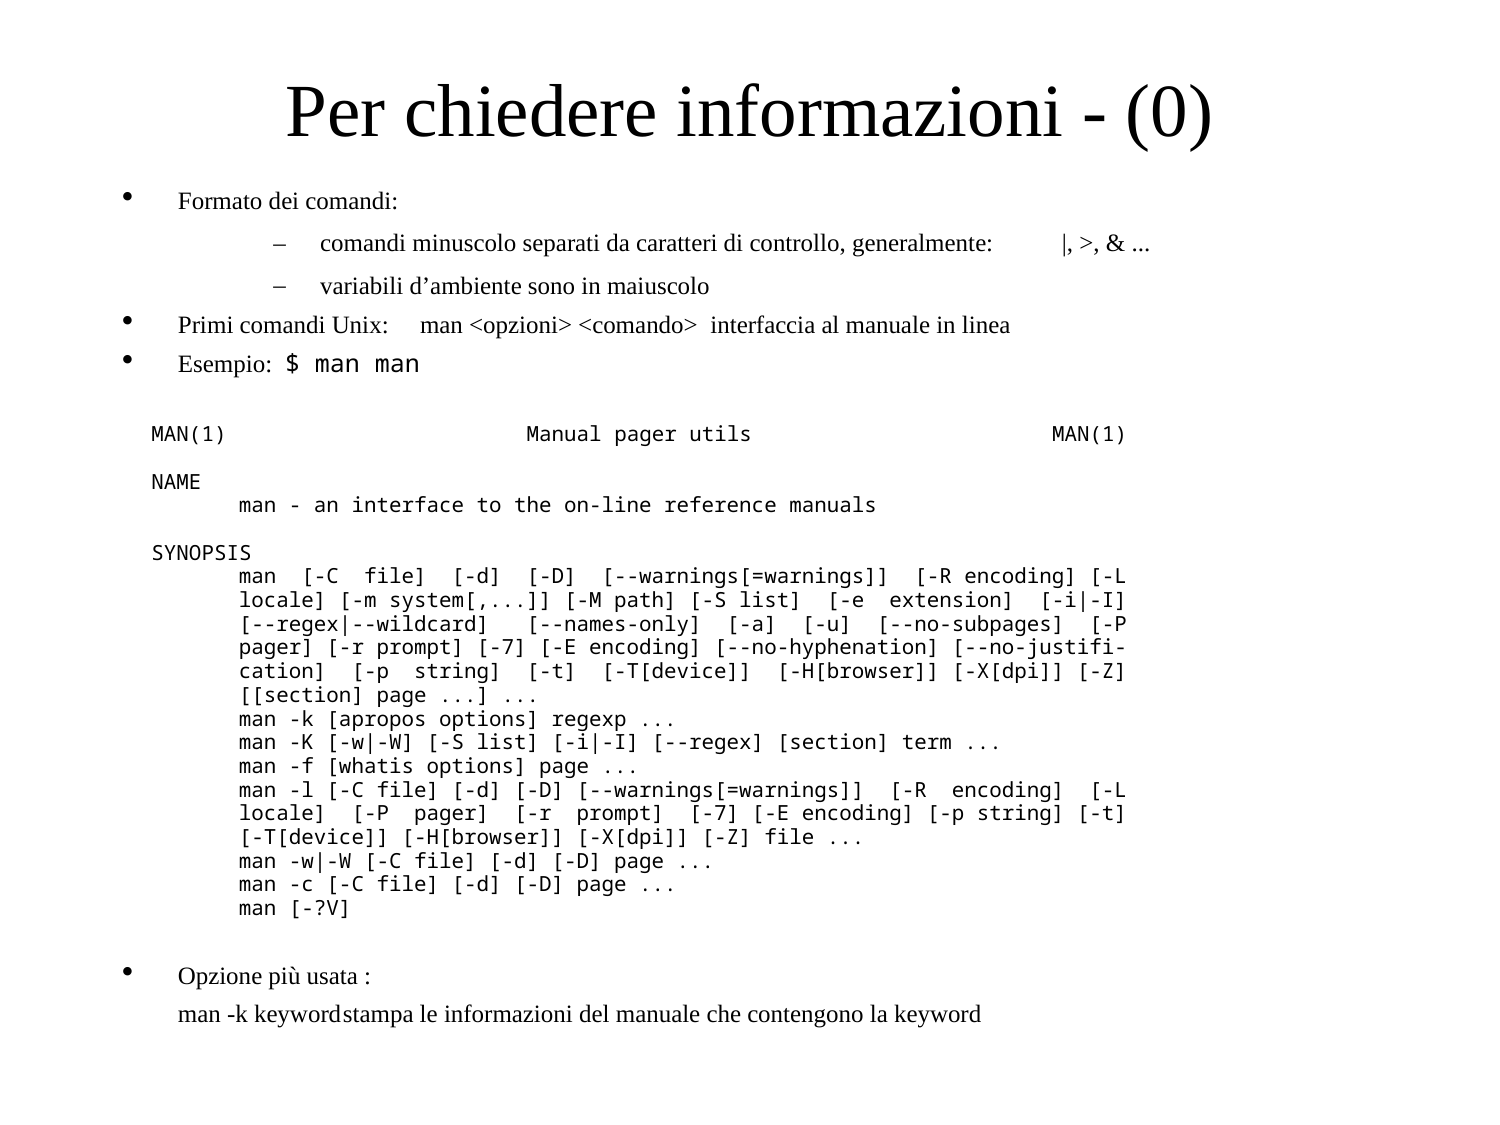

# Per chiedere informazioni - (0)
Formato dei comandi:
comandi minuscolo separati da caratteri di controllo, generalmente: 	 |, >, & ...
variabili d’ambiente sono in maiuscolo
Primi comandi Unix: man <opzioni> <comando>	interfaccia al manuale in linea
Esempio: $ man man
Opzione più usata :
man -k keyword	stampa le informazioni del manuale che contengono la keyword
MAN(1) Manual pager utils MAN(1)
NAME
 man - an interface to the on-line reference manuals
SYNOPSIS
 man [-C file] [-d] [-D] [--warnings[=warnings]] [-R encoding] [-L
 locale] [-m system[,...]] [-M path] [-S list] [-e extension] [-i|-I]
 [--regex|--wildcard] [--names-only] [-a] [-u] [--no-subpages] [-P
 pager] [-r prompt] [-7] [-E encoding] [--no-hyphenation] [--no-justifi‐
 cation] [-p string] [-t] [-T[device]] [-H[browser]] [-X[dpi]] [-Z]
 [[section] page ...] ...
 man -k [apropos options] regexp ...
 man -K [-w|-W] [-S list] [-i|-I] [--regex] [section] term ...
 man -f [whatis options] page ...
 man -l [-C file] [-d] [-D] [--warnings[=warnings]] [-R encoding] [-L
 locale] [-P pager] [-r prompt] [-7] [-E encoding] [-p string] [-t]
 [-T[device]] [-H[browser]] [-X[dpi]] [-Z] file ...
 man -w|-W [-C file] [-d] [-D] page ...
 man -c [-C file] [-d] [-D] page ...
 man [-?V]